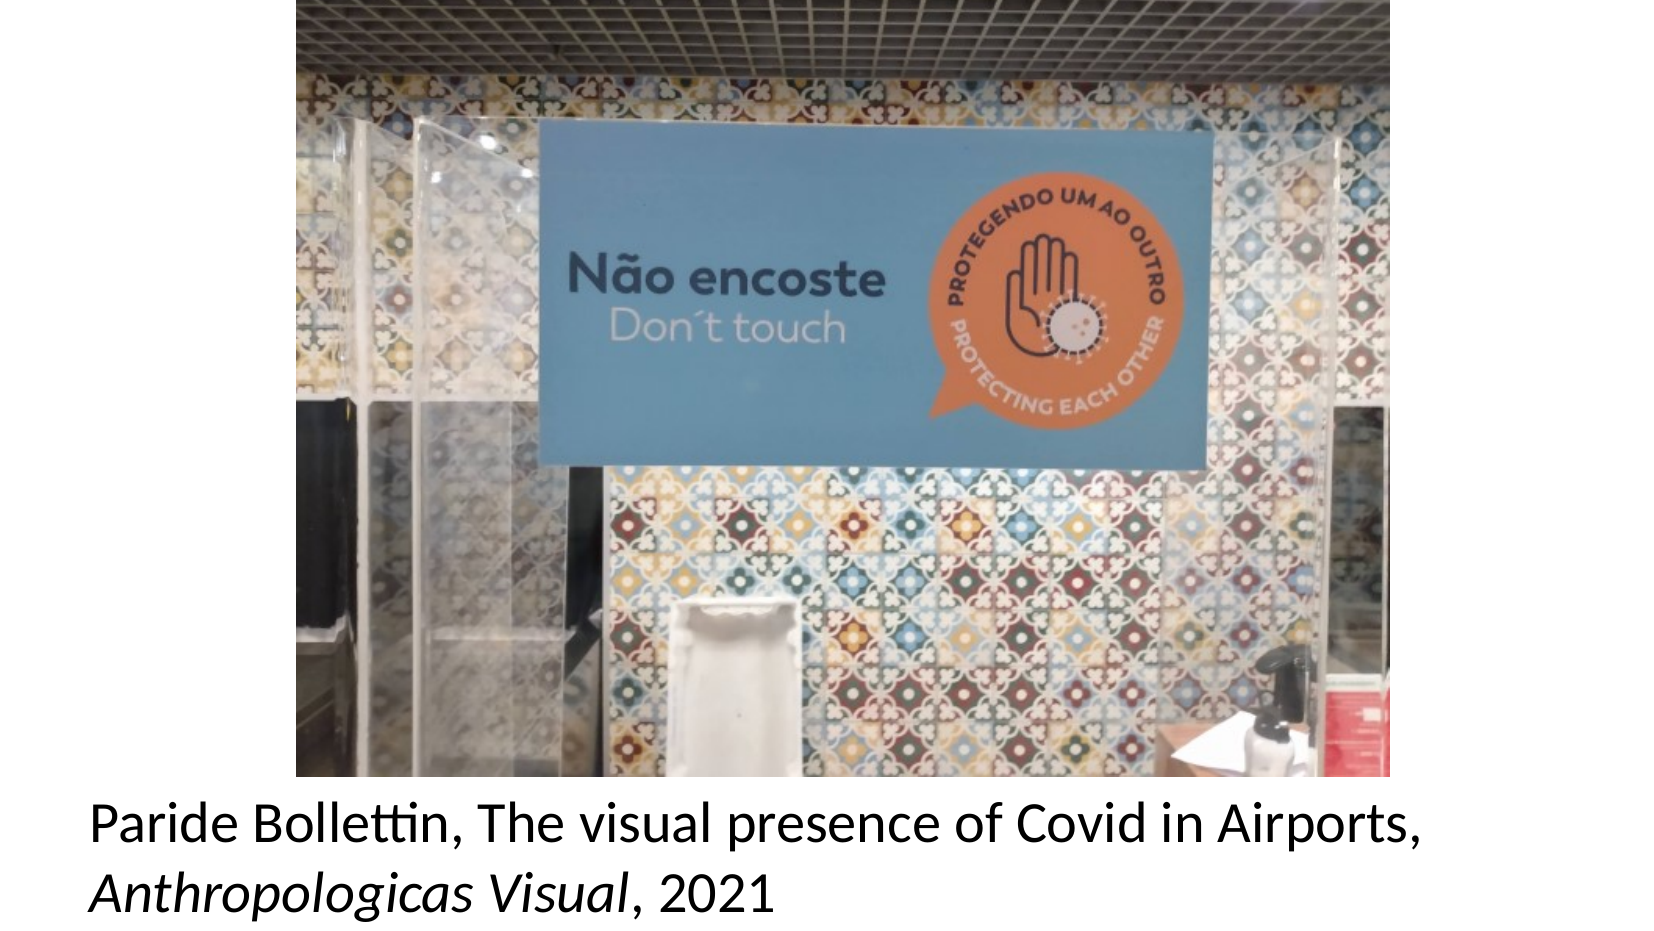

Paride Bollettin, The visual presence of Covid in Airports, Anthropologicas Visual, 2021